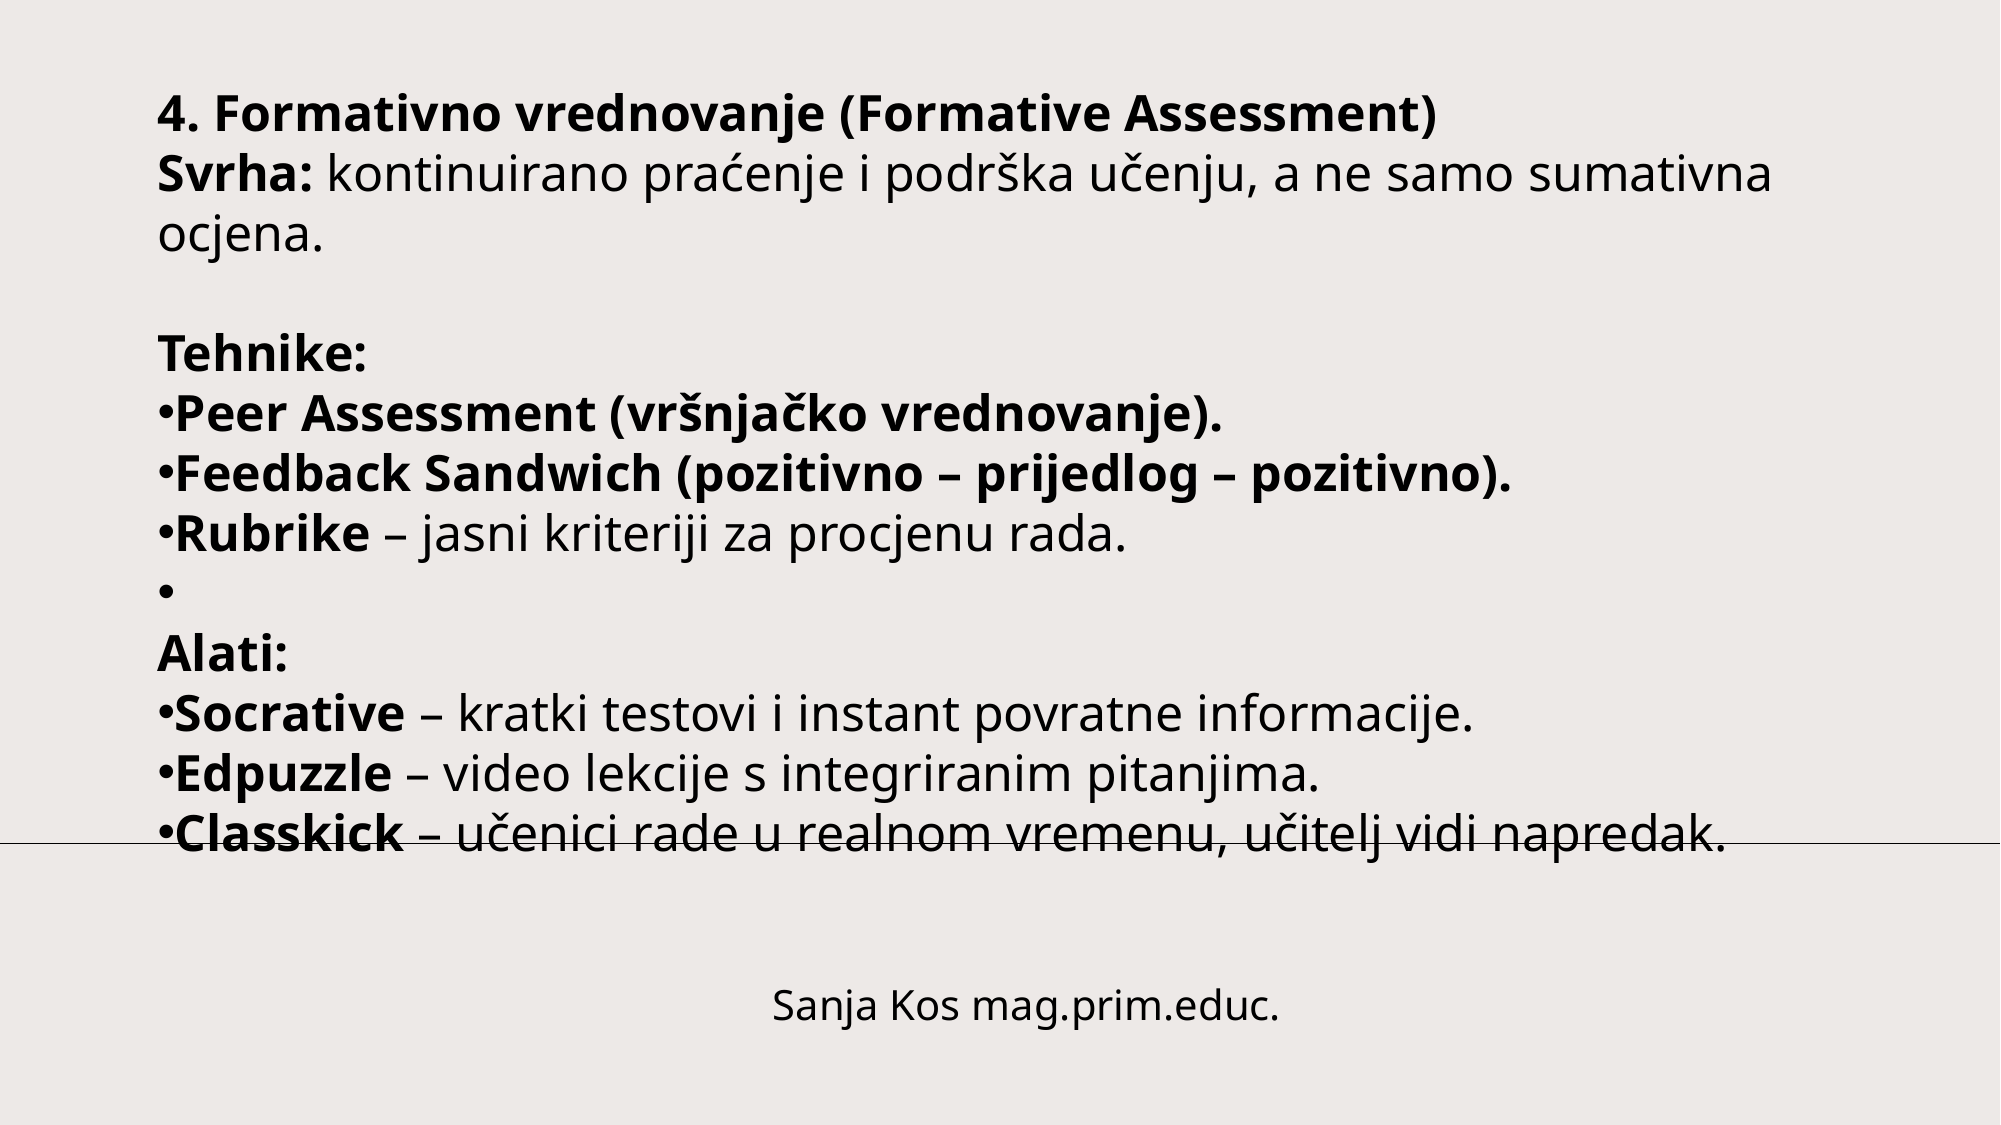

4. Formativno vrednovanje (Formative Assessment)
Svrha: kontinuirano praćenje i podrška učenju, a ne samo sumativna ocjena.
Tehnike:
Peer Assessment (vršnjačko vrednovanje).
Feedback Sandwich (pozitivno – prijedlog – pozitivno).
Rubrike – jasni kriteriji za procjenu rada.
Alati:
Socrative – kratki testovi i instant povratne informacije.
Edpuzzle – video lekcije s integriranim pitanjima.
Classkick – učenici rade u realnom vremenu, učitelj vidi napredak.
# Sanja Kos mag.prim.educ.